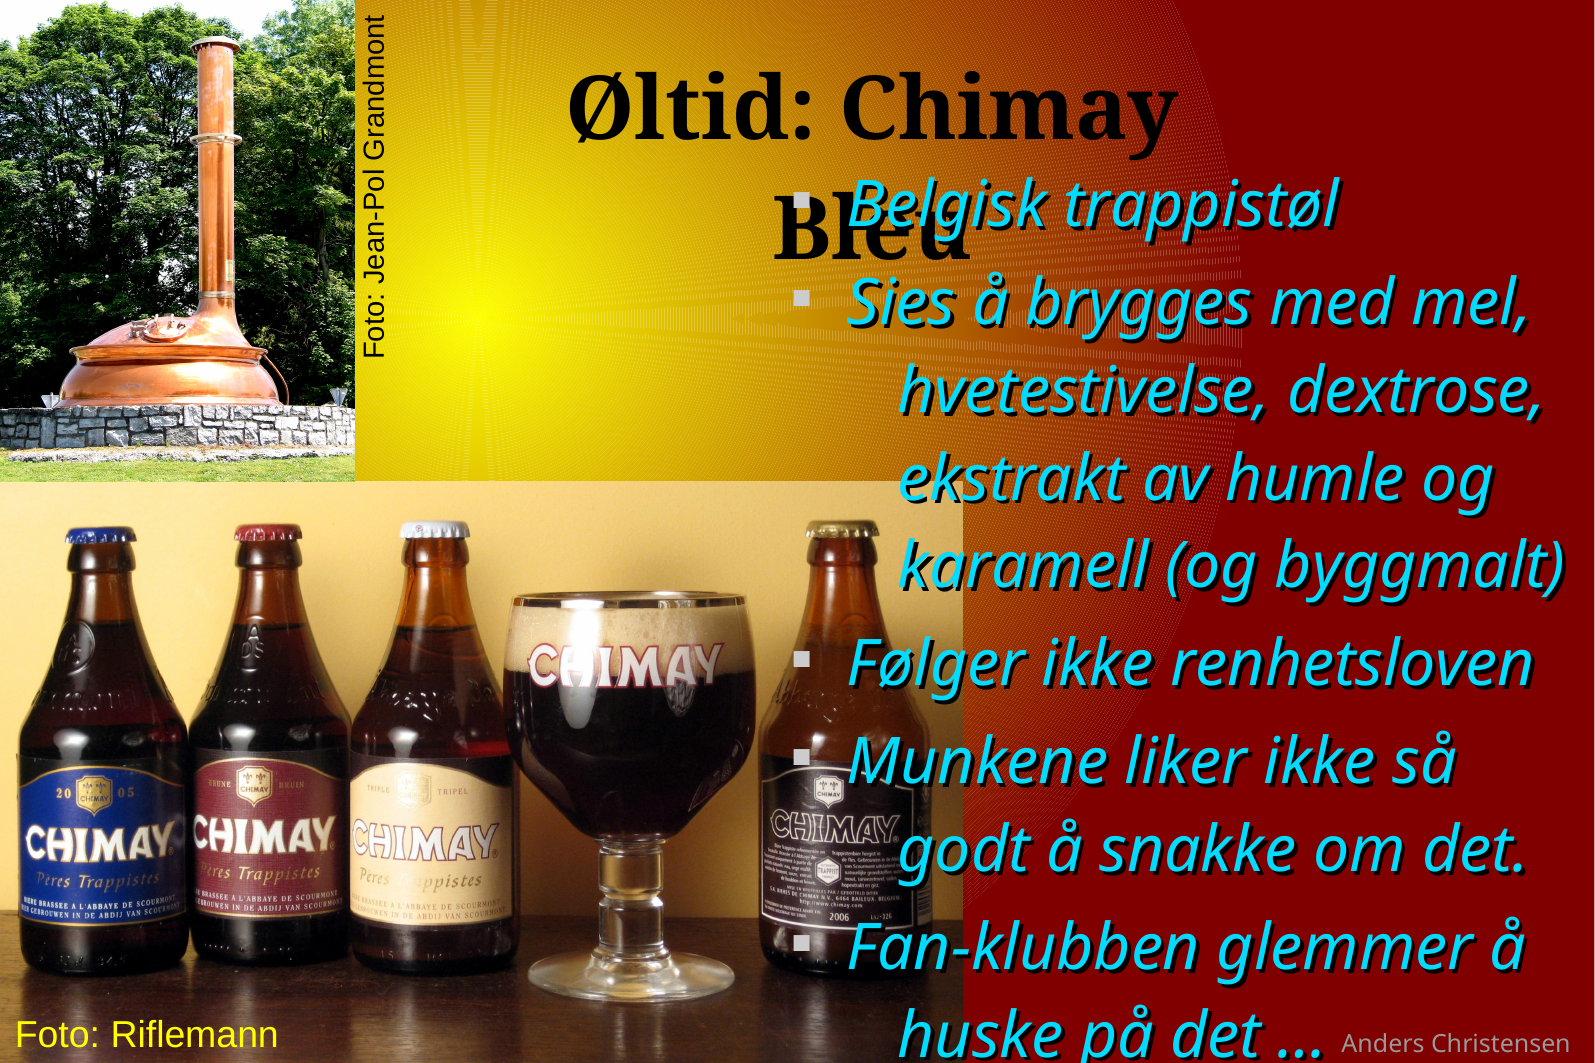

# Øltid: Chimay Bleu
Belgisk trappistøl
Sies å brygges med mel, hvetestivelse, dextrose, ekstrakt av humle og karamell (og byggmalt)
Følger ikke renhetsloven
Munkene liker ikke så godt å snakke om det.
Fan-klubben glemmer å huske på det …
Foto: Jean-Pol Grandmont
Foto: Riflemann